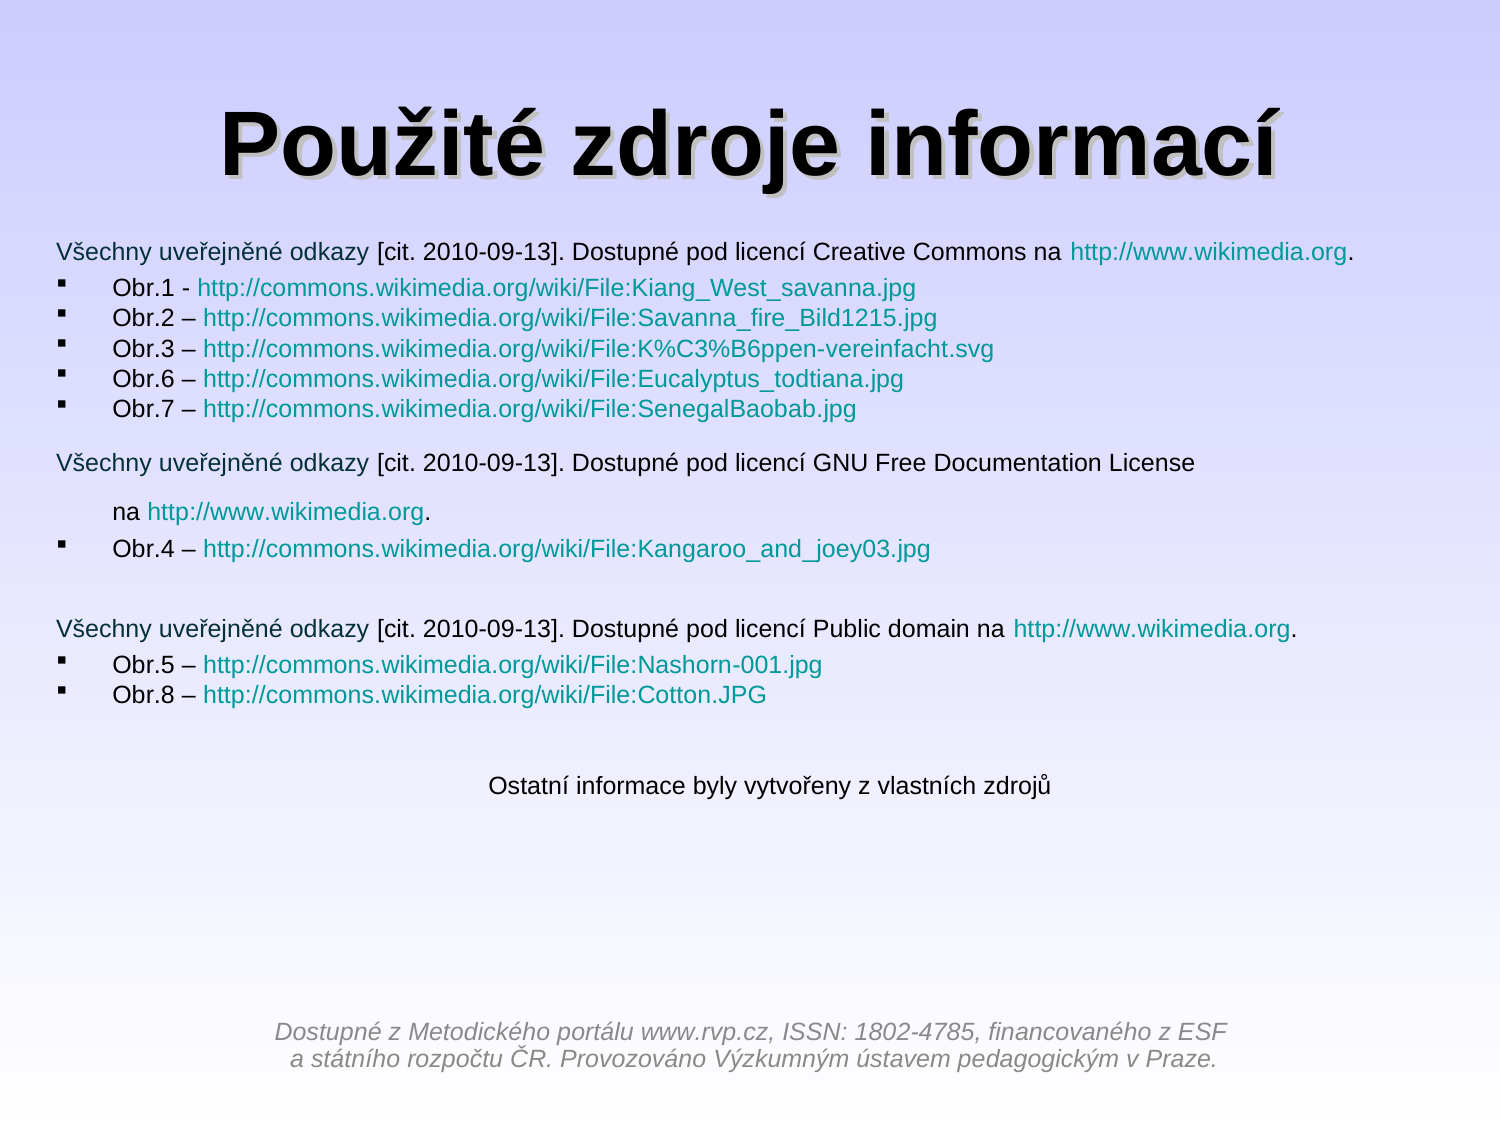

# Použité zdroje informací
Všechny uveřejněné odkazy [cit. 2010-09-13]. Dostupné pod licencí Creative Commons na http://www.wikimedia.org.
Obr.1 - http://commons.wikimedia.org/wiki/File:Kiang_West_savanna.jpg
Obr.2 – http://commons.wikimedia.org/wiki/File:Savanna_fire_Bild1215.jpg
Obr.3 – http://commons.wikimedia.org/wiki/File:K%C3%B6ppen-vereinfacht.svg
Obr.6 – http://commons.wikimedia.org/wiki/File:Eucalyptus_todtiana.jpg
Obr.7 – http://commons.wikimedia.org/wiki/File:SenegalBaobab.jpg
Všechny uveřejněné odkazy [cit. 2010-09-13]. Dostupné pod licencí GNU Free Documentation License
na http://www.wikimedia.org.
Obr.4 – http://commons.wikimedia.org/wiki/File:Kangaroo_and_joey03.jpg
Všechny uveřejněné odkazy [cit. 2010-09-13]. Dostupné pod licencí Public domain na http://www.wikimedia.org.
Obr.5 – http://commons.wikimedia.org/wiki/File:Nashorn-001.jpg
Obr.8 – http://commons.wikimedia.org/wiki/File:Cotton.JPG
Ostatní informace byly vytvořeny z vlastních zdrojů
Dostupné z Metodického portálu www.rvp.cz, ISSN: 1802-4785, financovaného z ESF
a státního rozpočtu ČR. Provozováno Výzkumným ústavem pedagogickým v Praze.